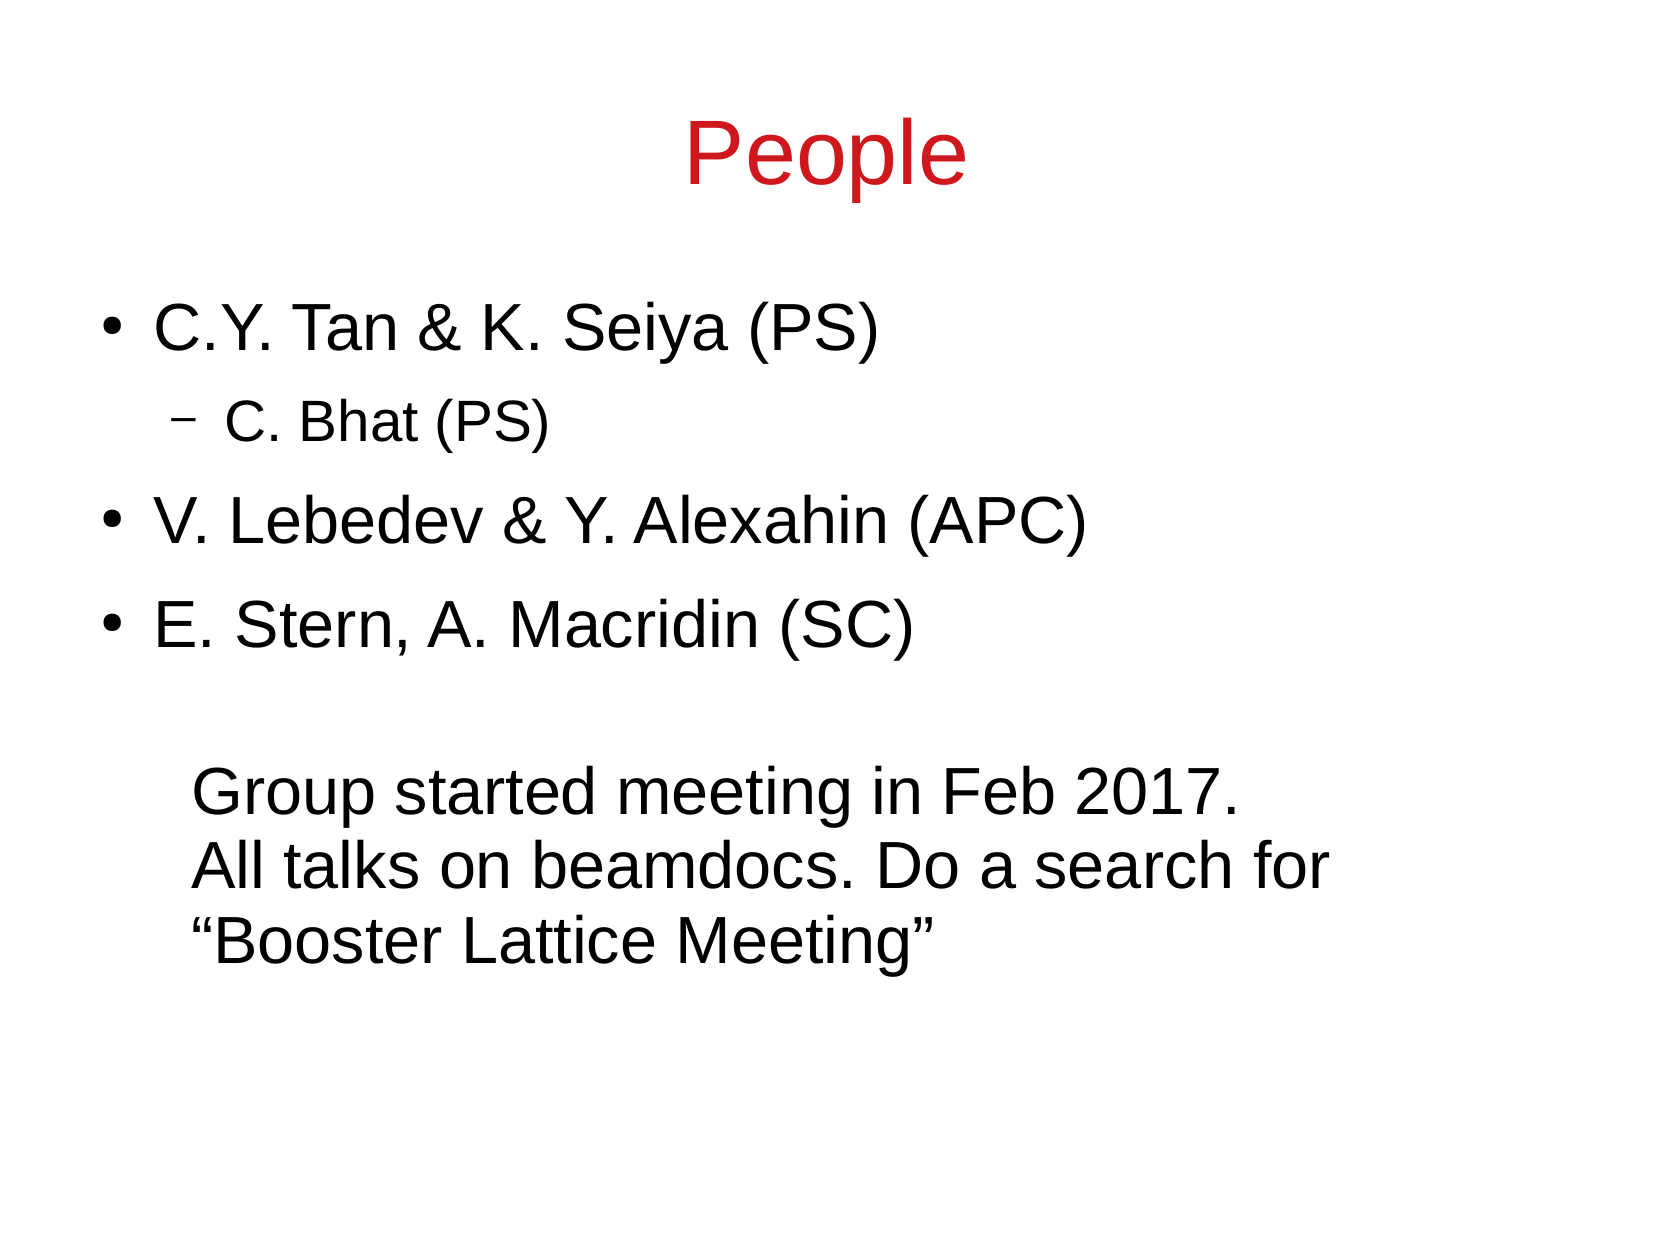

# People
C.Y. Tan & K. Seiya (PS)
C. Bhat (PS)
V. Lebedev & Y. Alexahin (APC)
E. Stern, A. Macridin (SC)
Group started meeting in Feb 2017.
All talks on beamdocs. Do a search for “Booster Lattice Meeting”